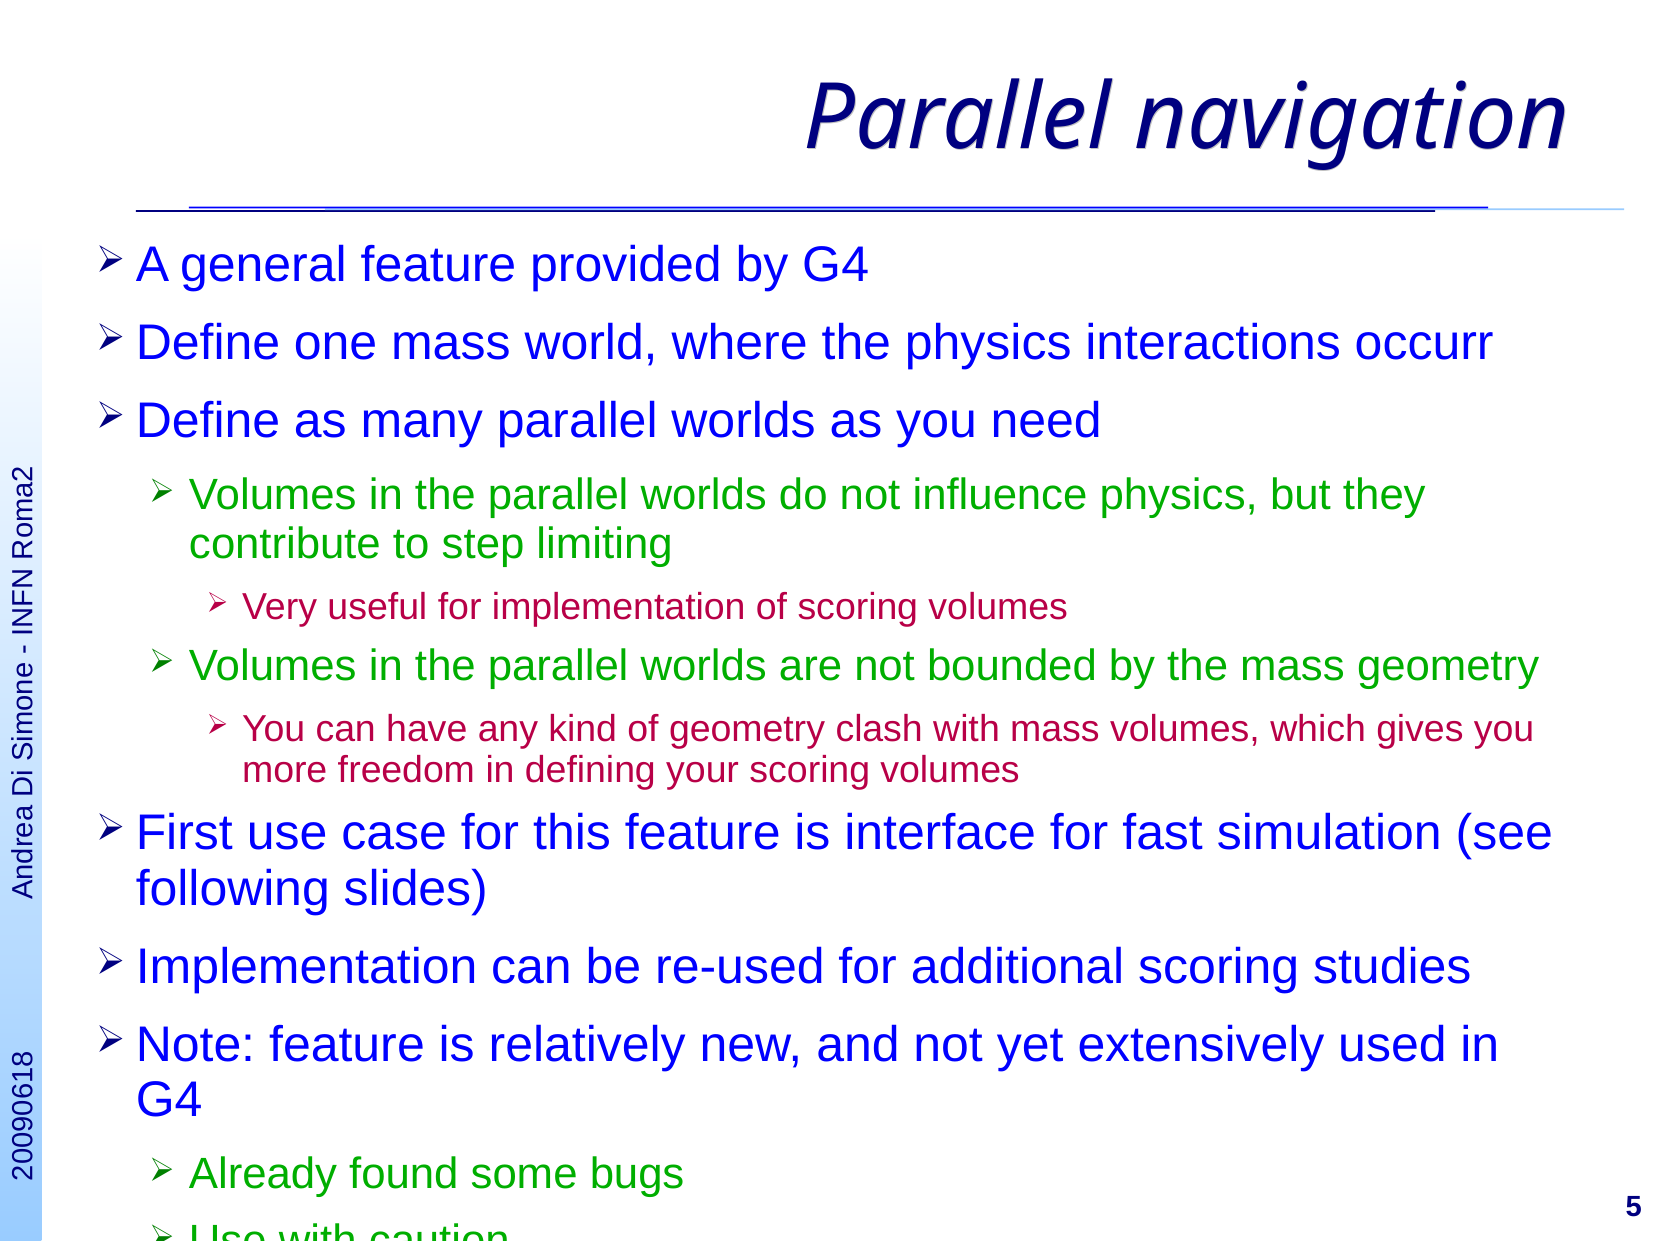

# Parallel navigation
A general feature provided by G4
Define one mass world, where the physics interactions occurr
Define as many parallel worlds as you need
Volumes in the parallel worlds do not influence physics, but they contribute to step limiting
Very useful for implementation of scoring volumes
Volumes in the parallel worlds are not bounded by the mass geometry
You can have any kind of geometry clash with mass volumes, which gives you more freedom in defining your scoring volumes
First use case for this feature is interface for fast simulation (see following slides)
Implementation can be re-used for additional scoring studies
Note: feature is relatively new, and not yet extensively used in G4
Already found some bugs
Use with caution
Andrea Di Simone - INFN Roma2
20090618
5